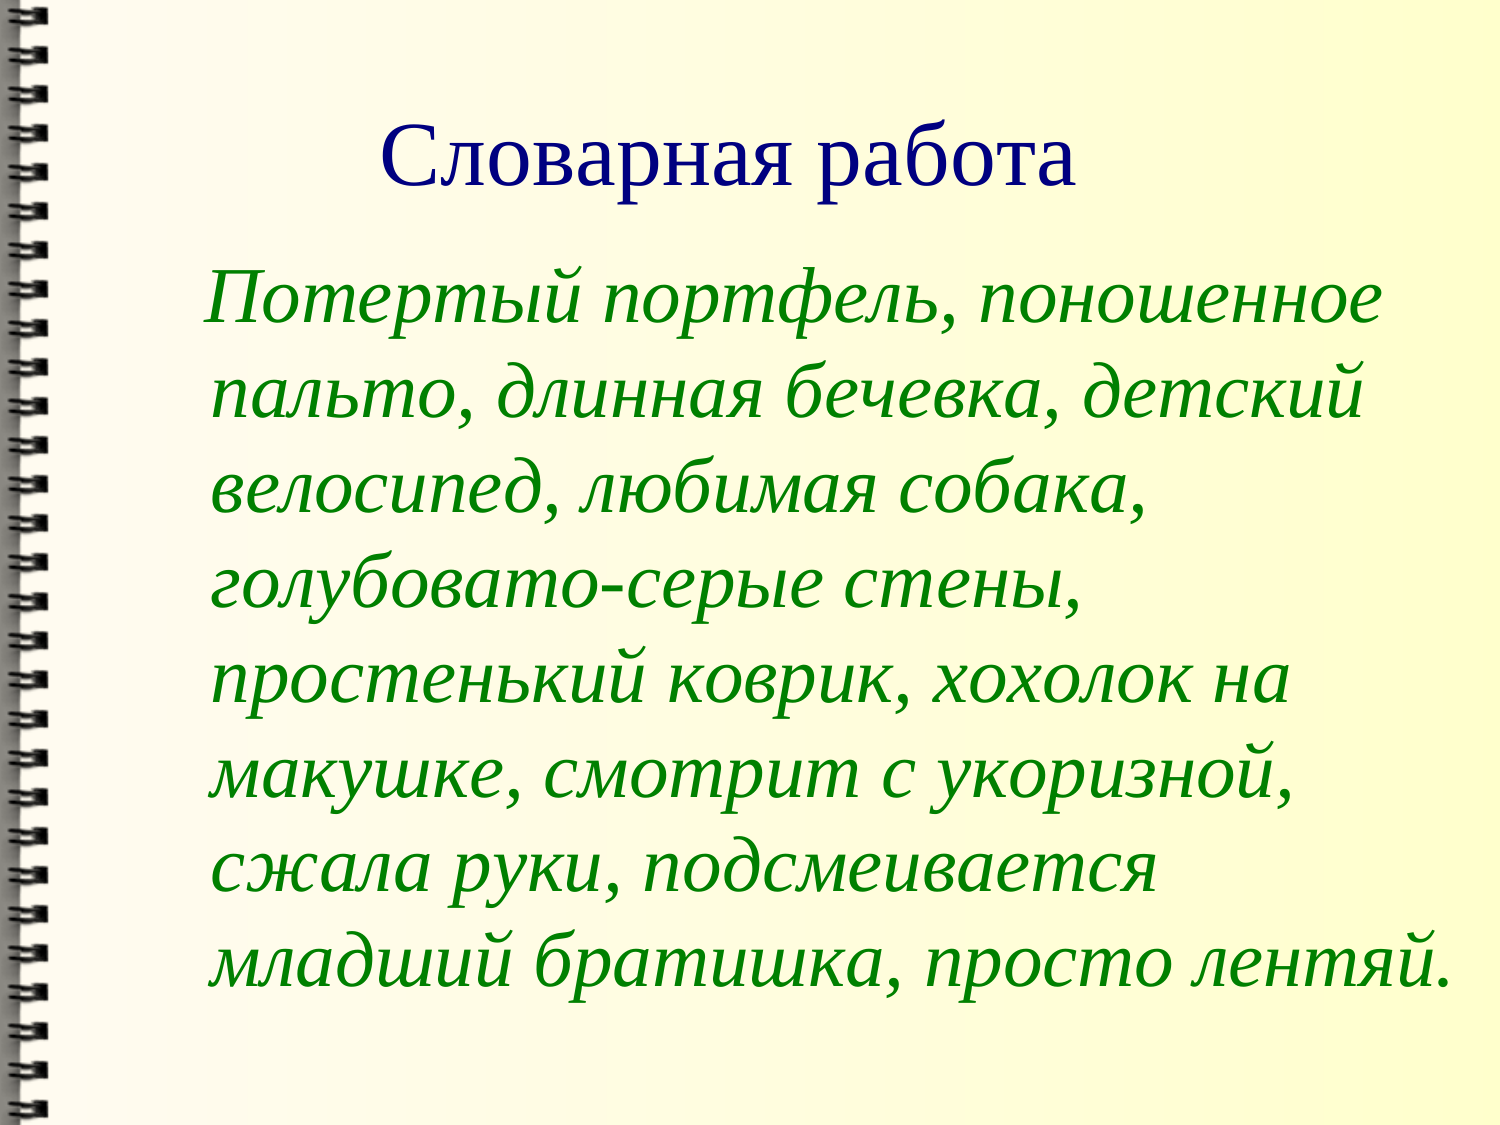

# Словарная работа
 Потертый портфель, поношенное пальто, длинная бечевка, детский велосипед, любимая собака, голубовато-серые стены, простенький коврик, хохолок на макушке, смотрит с укоризной, сжала руки, подсмеивается младший братишка, просто лентяй.